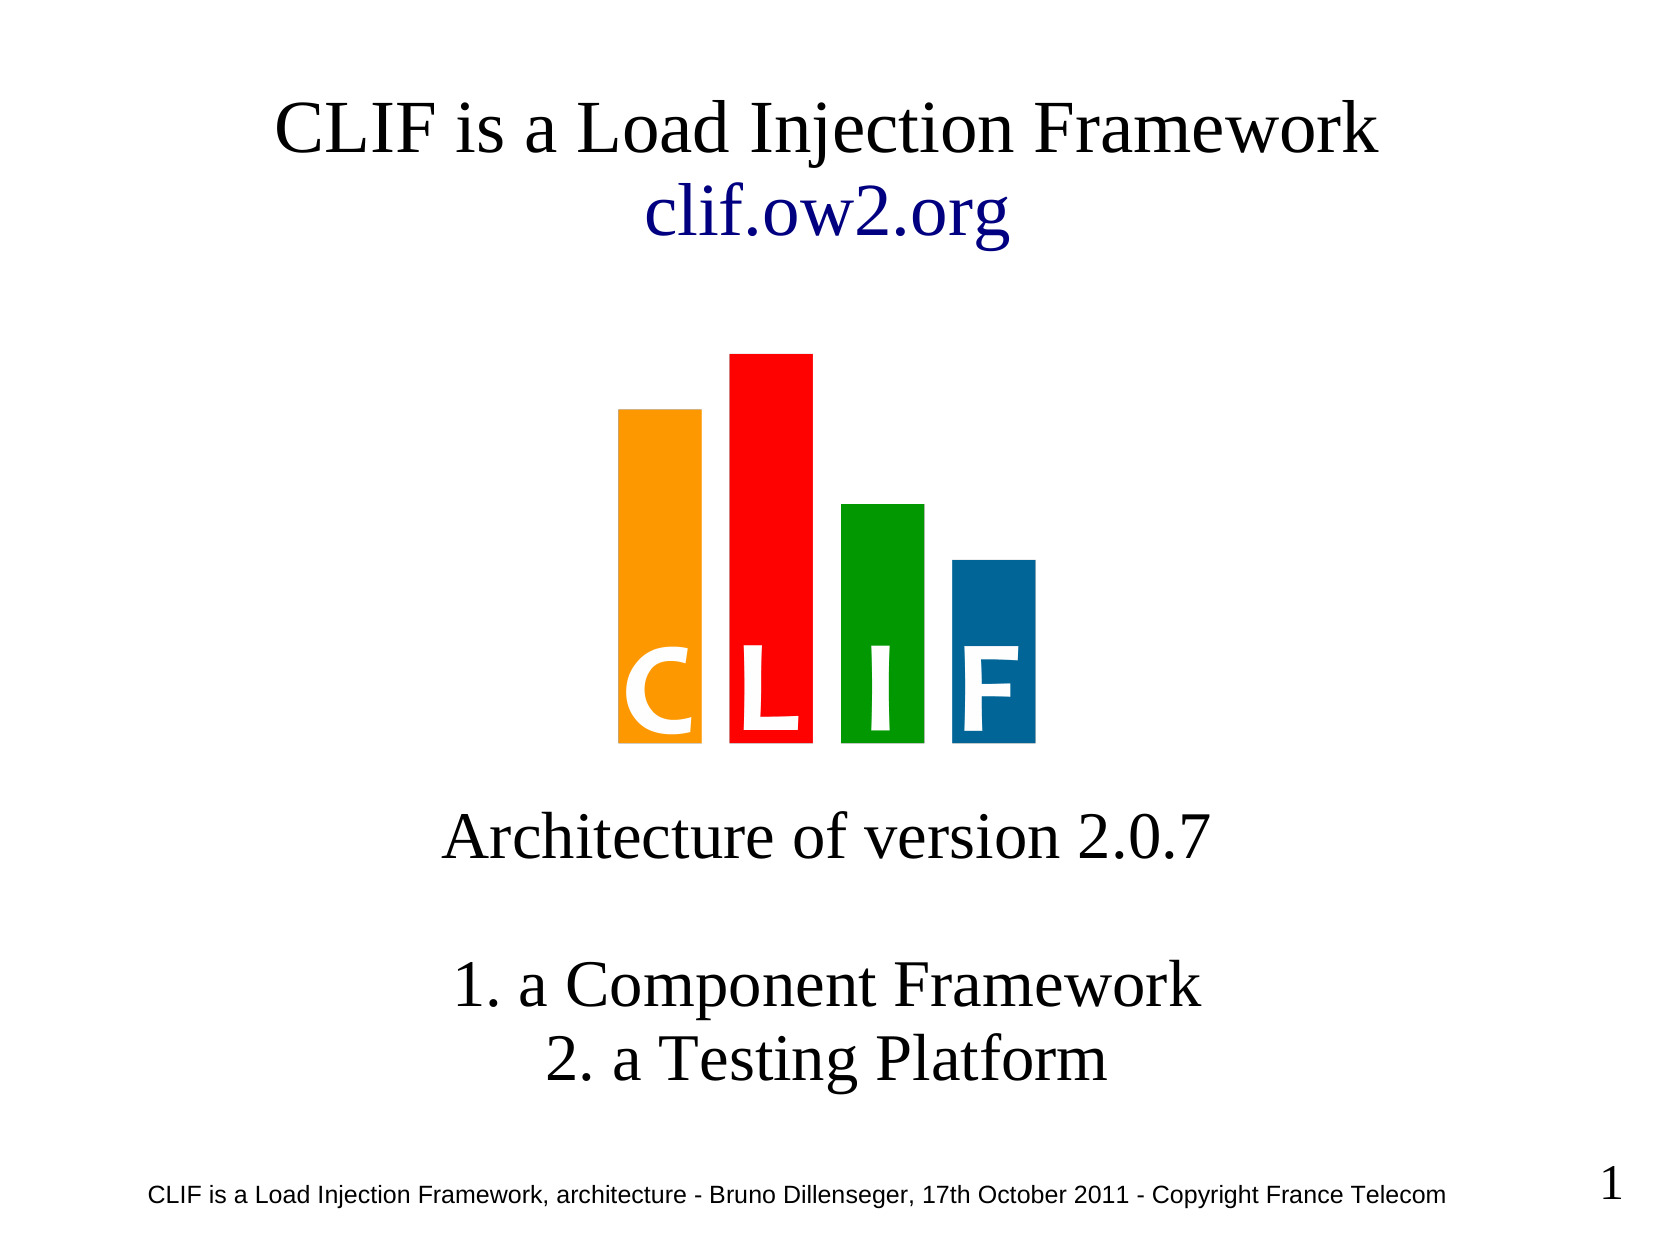

# CLIF is a Load Injection Framework clif.ow2.org
Architecture of version 2.0.7
1. a Component Framework
2. a Testing Platform